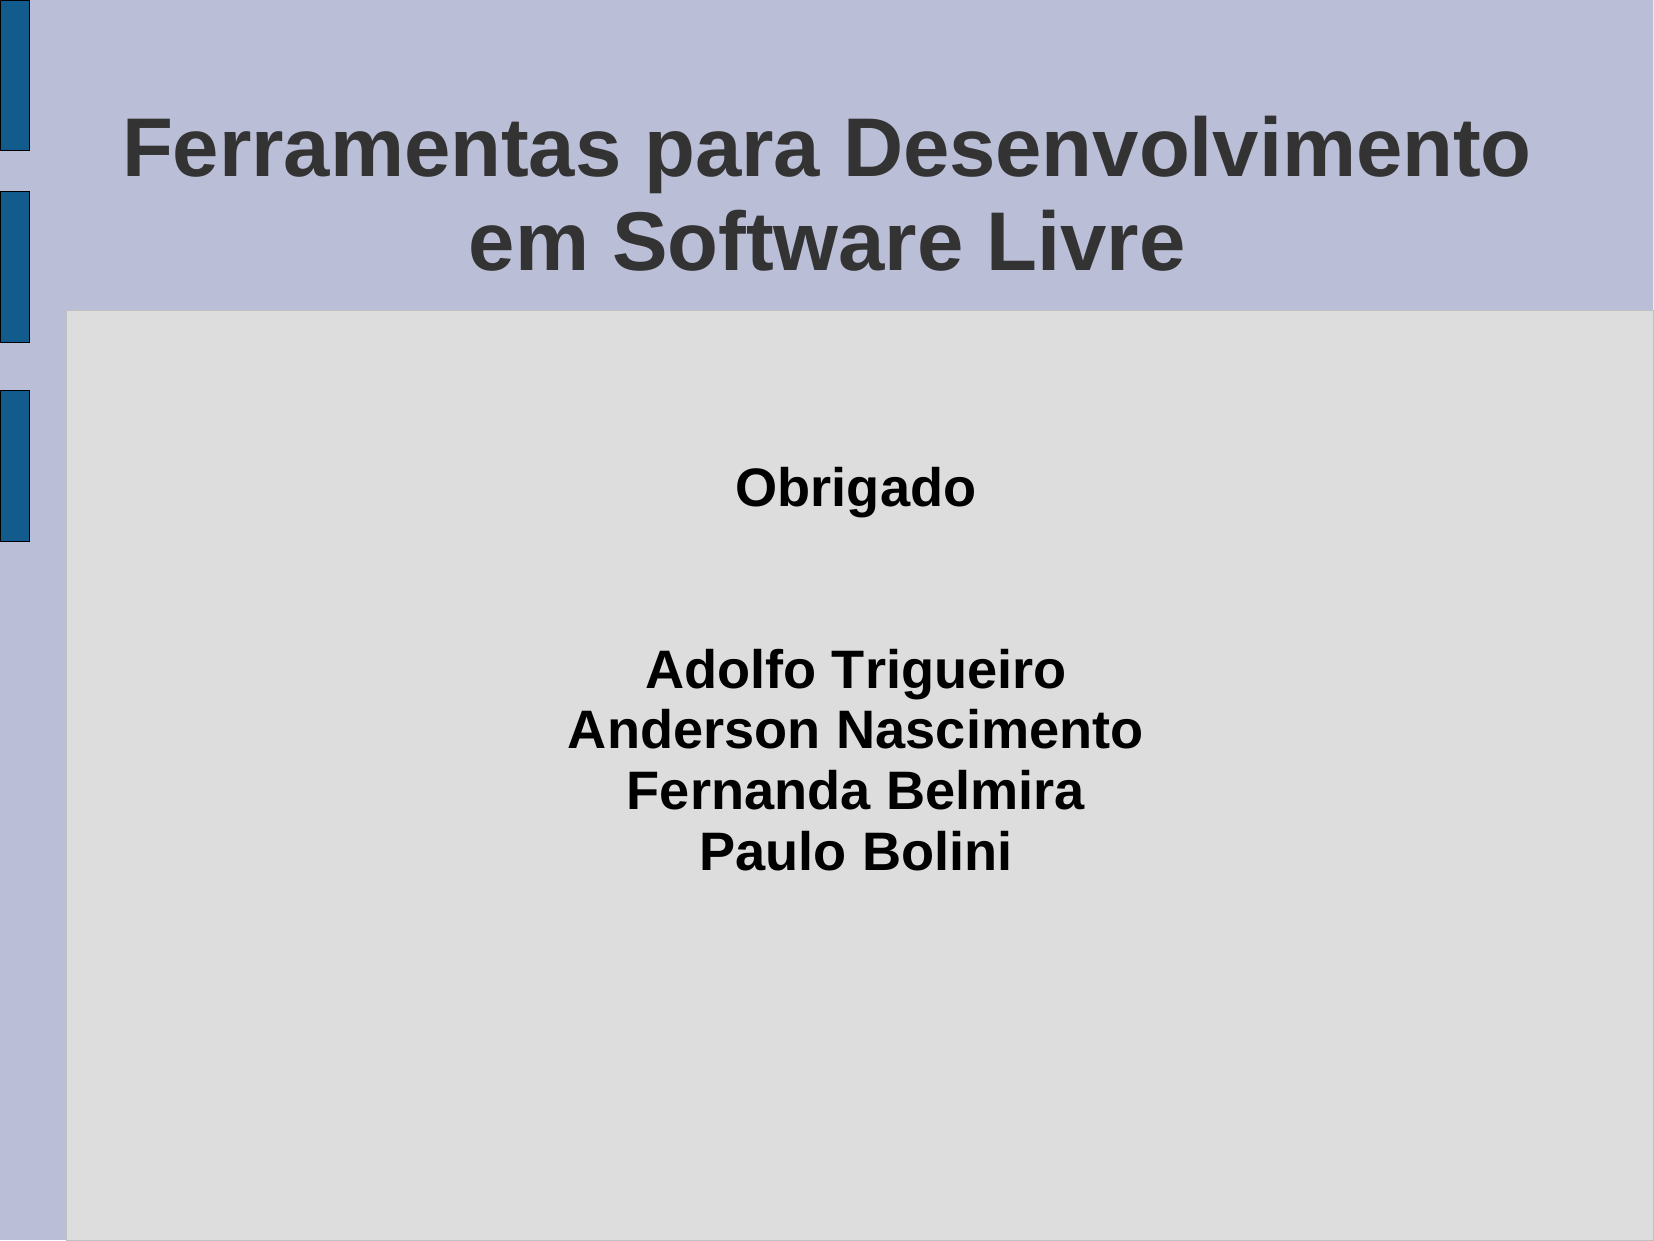

# Ferramentas para Desenvolvimento em Software Livre
Obrigado
Adolfo Trigueiro
Anderson Nascimento
Fernanda Belmira
Paulo Bolini